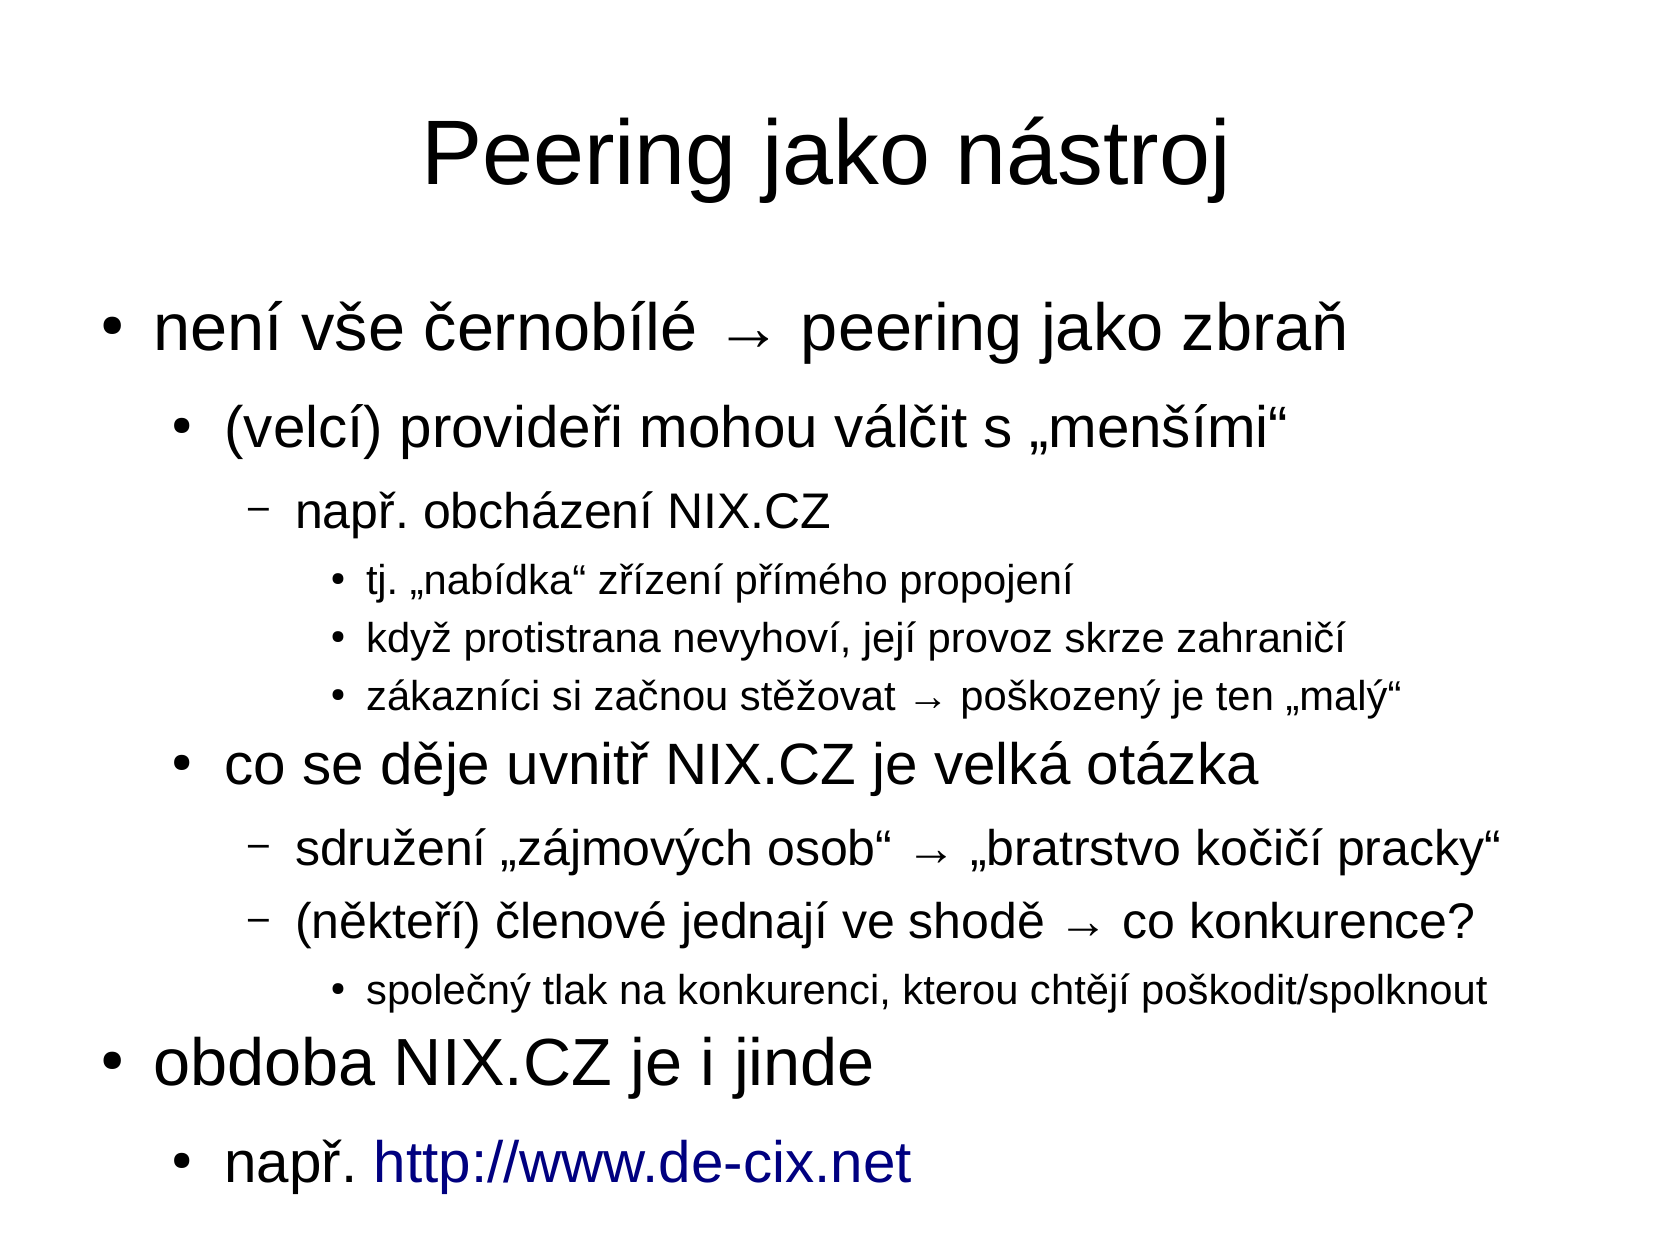

# Peering jako nástroj
není vše černobílé → peering jako zbraň
(velcí) provideři mohou válčit s „menšími“
např. obcházení NIX.CZ
tj. „nabídka“ zřízení přímého propojení
když protistrana nevyhoví, její provoz skrze zahraničí
zákazníci si začnou stěžovat → poškozený je ten „malý“
co se děje uvnitř NIX.CZ je velká otázka
sdružení „zájmových osob“ → „bratrstvo kočičí pracky“
(někteří) členové jednají ve shodě → co konkurence?
společný tlak na konkurenci, kterou chtějí poškodit/spolknout
obdoba NIX.CZ je i jinde
např. http://www.de-cix.net